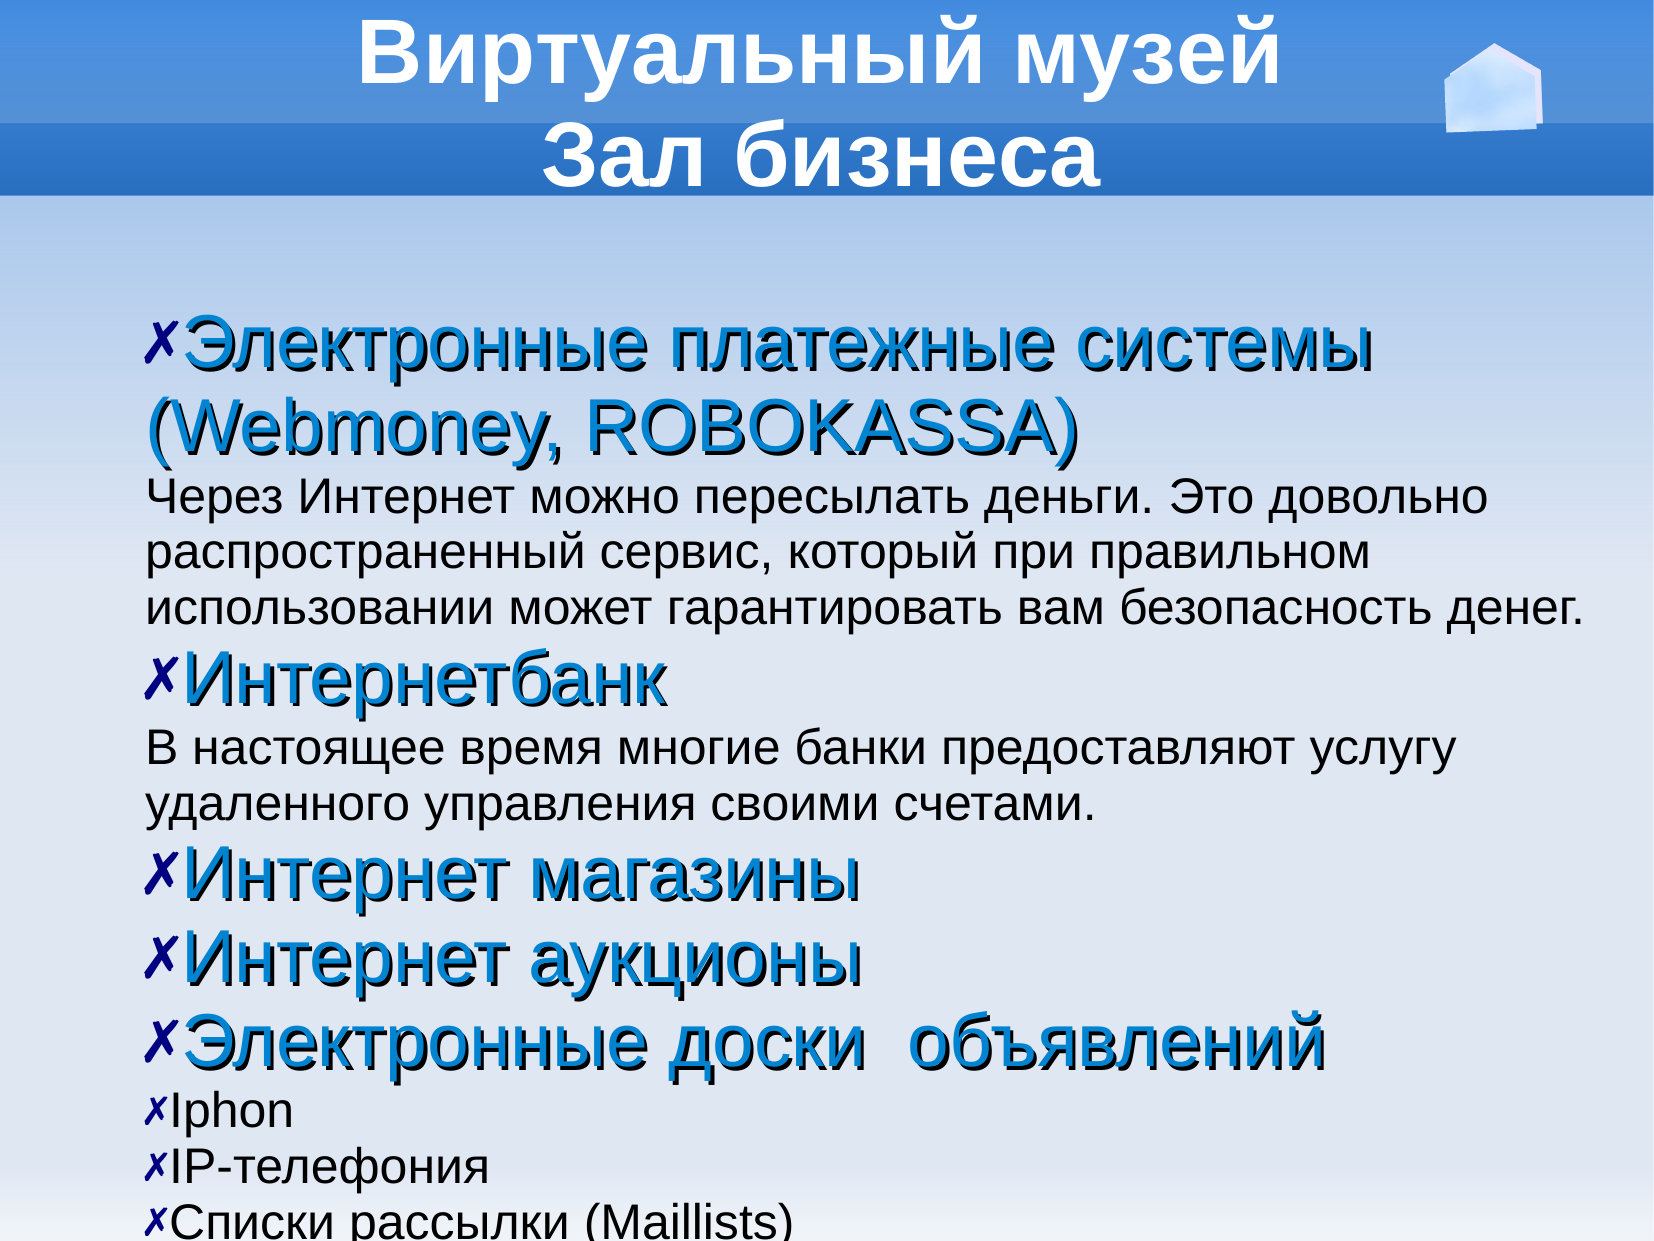

# Виртуальный музей Зал бизнеса
Электронные платежные системы (Webmoney, ROBOKASSA)
Через Интернет можно пересылать деньги. Это довольно распространенный сервис, который при правильном использовании может гарантировать вам безопасность денег.
Интернетбанк
В настоящее время многие банки предоставляют услугу удаленного управления своими счетами.
Интернет магазины
Интернет аукционы
Электронные доски объявлений
Iphon
IP-телефония
Списки рассылки (Maillists)